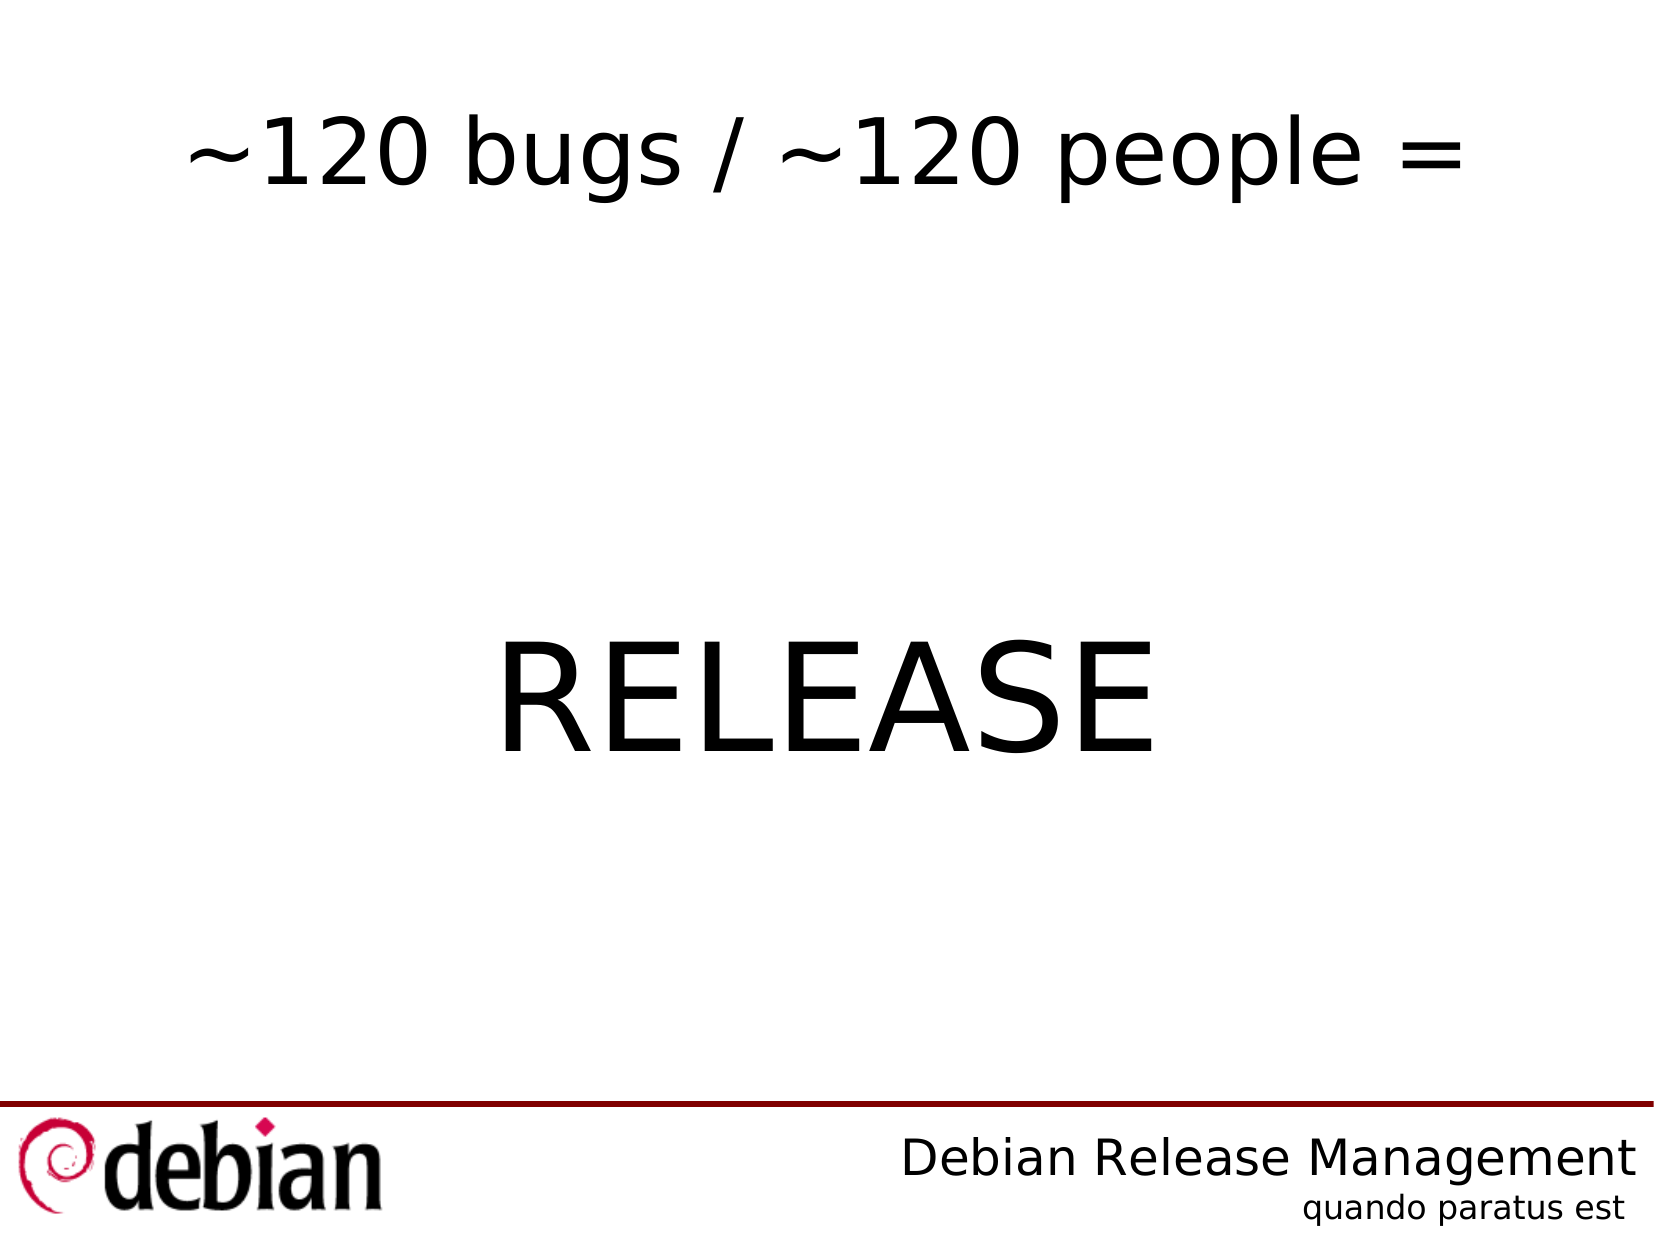

# ~120 bugs / ~120 people =
RELEASE